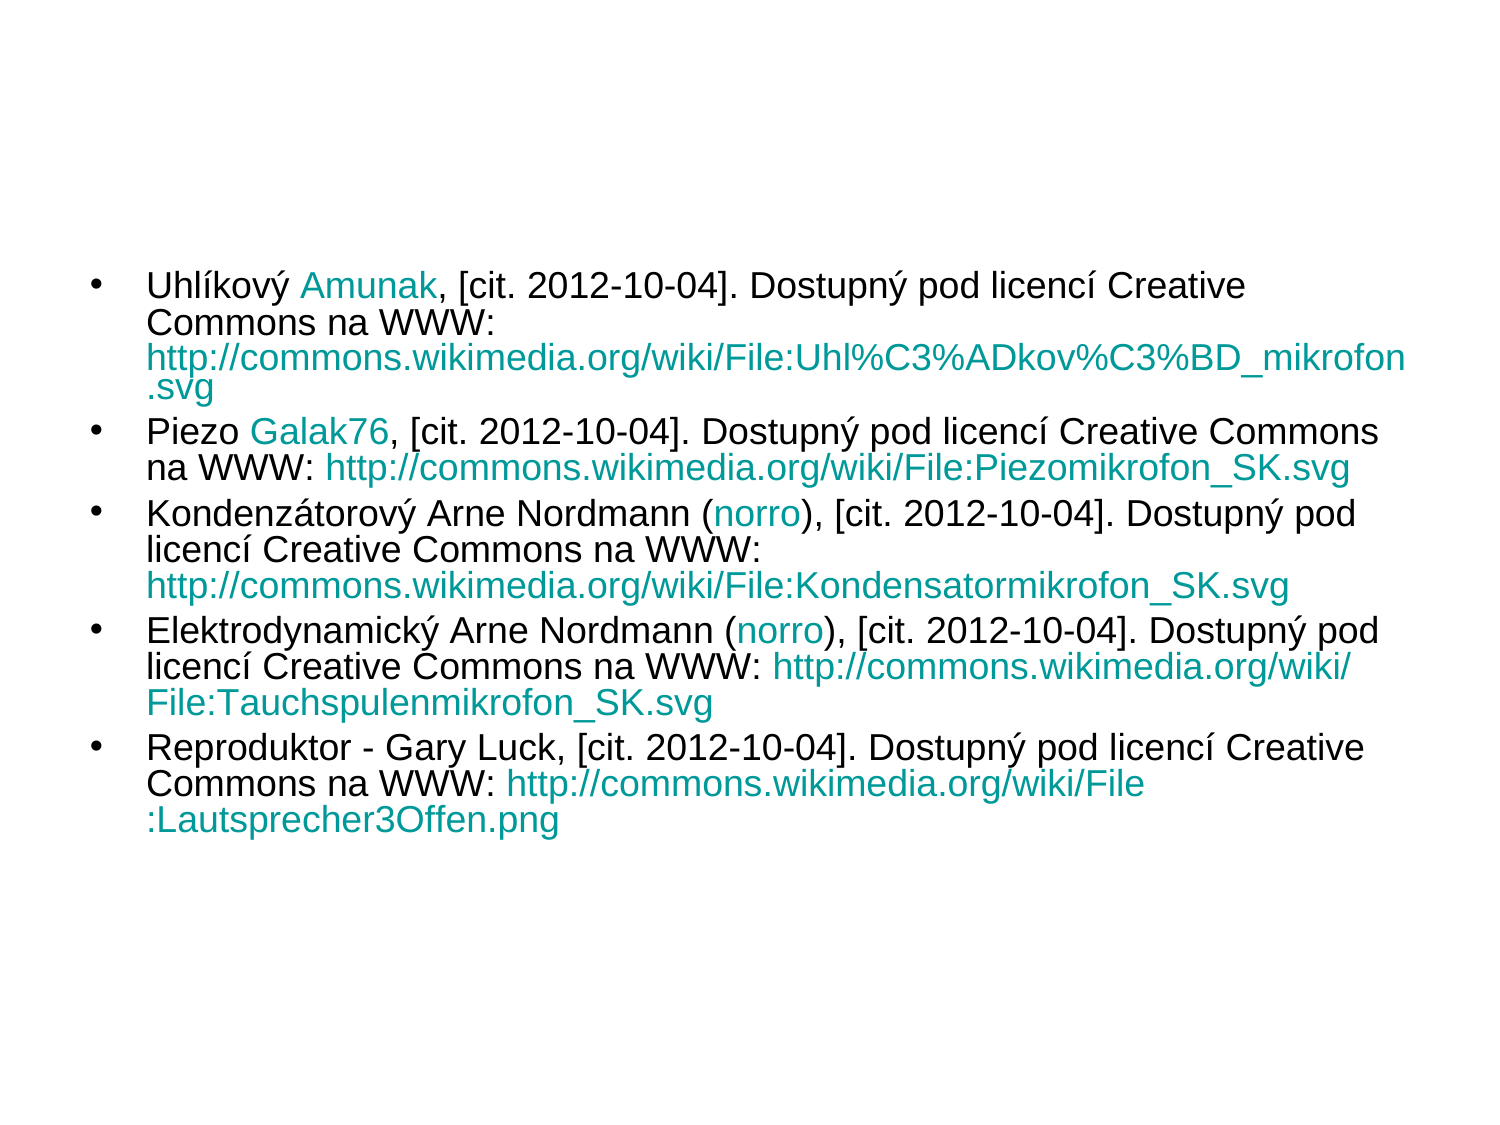

#
Uhlíkový Amunak, [cit. 2012-10-04]. Dostupný pod licencí Creative Commons na WWW: http://commons.wikimedia.org/wiki/File:Uhl%C3%ADkov%C3%BD_mikrofon.svg
Piezo Galak76, [cit. 2012-10-04]. Dostupný pod licencí Creative Commons na WWW: http://commons.wikimedia.org/wiki/File:Piezomikrofon_SK.svg
Kondenzátorový Arne Nordmann (norro), [cit. 2012-10-04]. Dostupný pod licencí Creative Commons na WWW: http://commons.wikimedia.org/wiki/File:Kondensatormikrofon_SK.svg
Elektrodynamický Arne Nordmann (norro), [cit. 2012-10-04]. Dostupný pod licencí Creative Commons na WWW: http://commons.wikimedia.org/wiki/File:Tauchspulenmikrofon_SK.svg
Reproduktor - Gary Luck, [cit. 2012-10-04]. Dostupný pod licencí Creative Commons na WWW: http://commons.wikimedia.org/wiki/File:Lautsprecher3Offen.png